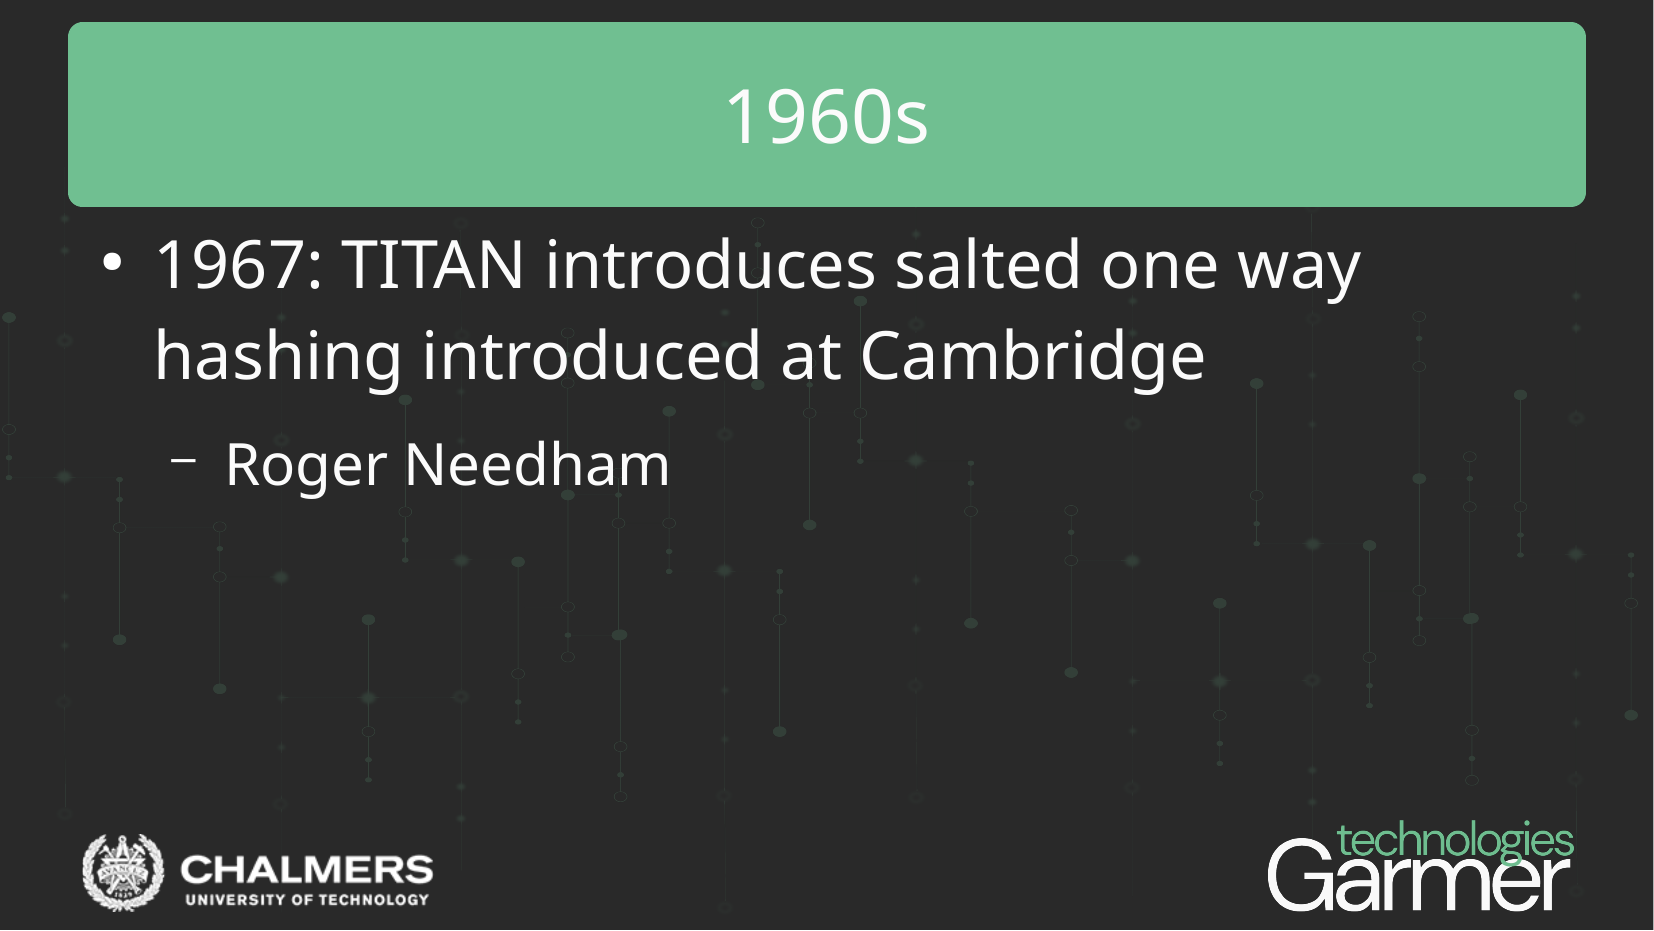

# 1960s
1967: TITAN introduces salted one way hashing introduced at Cambridge
Roger Needham